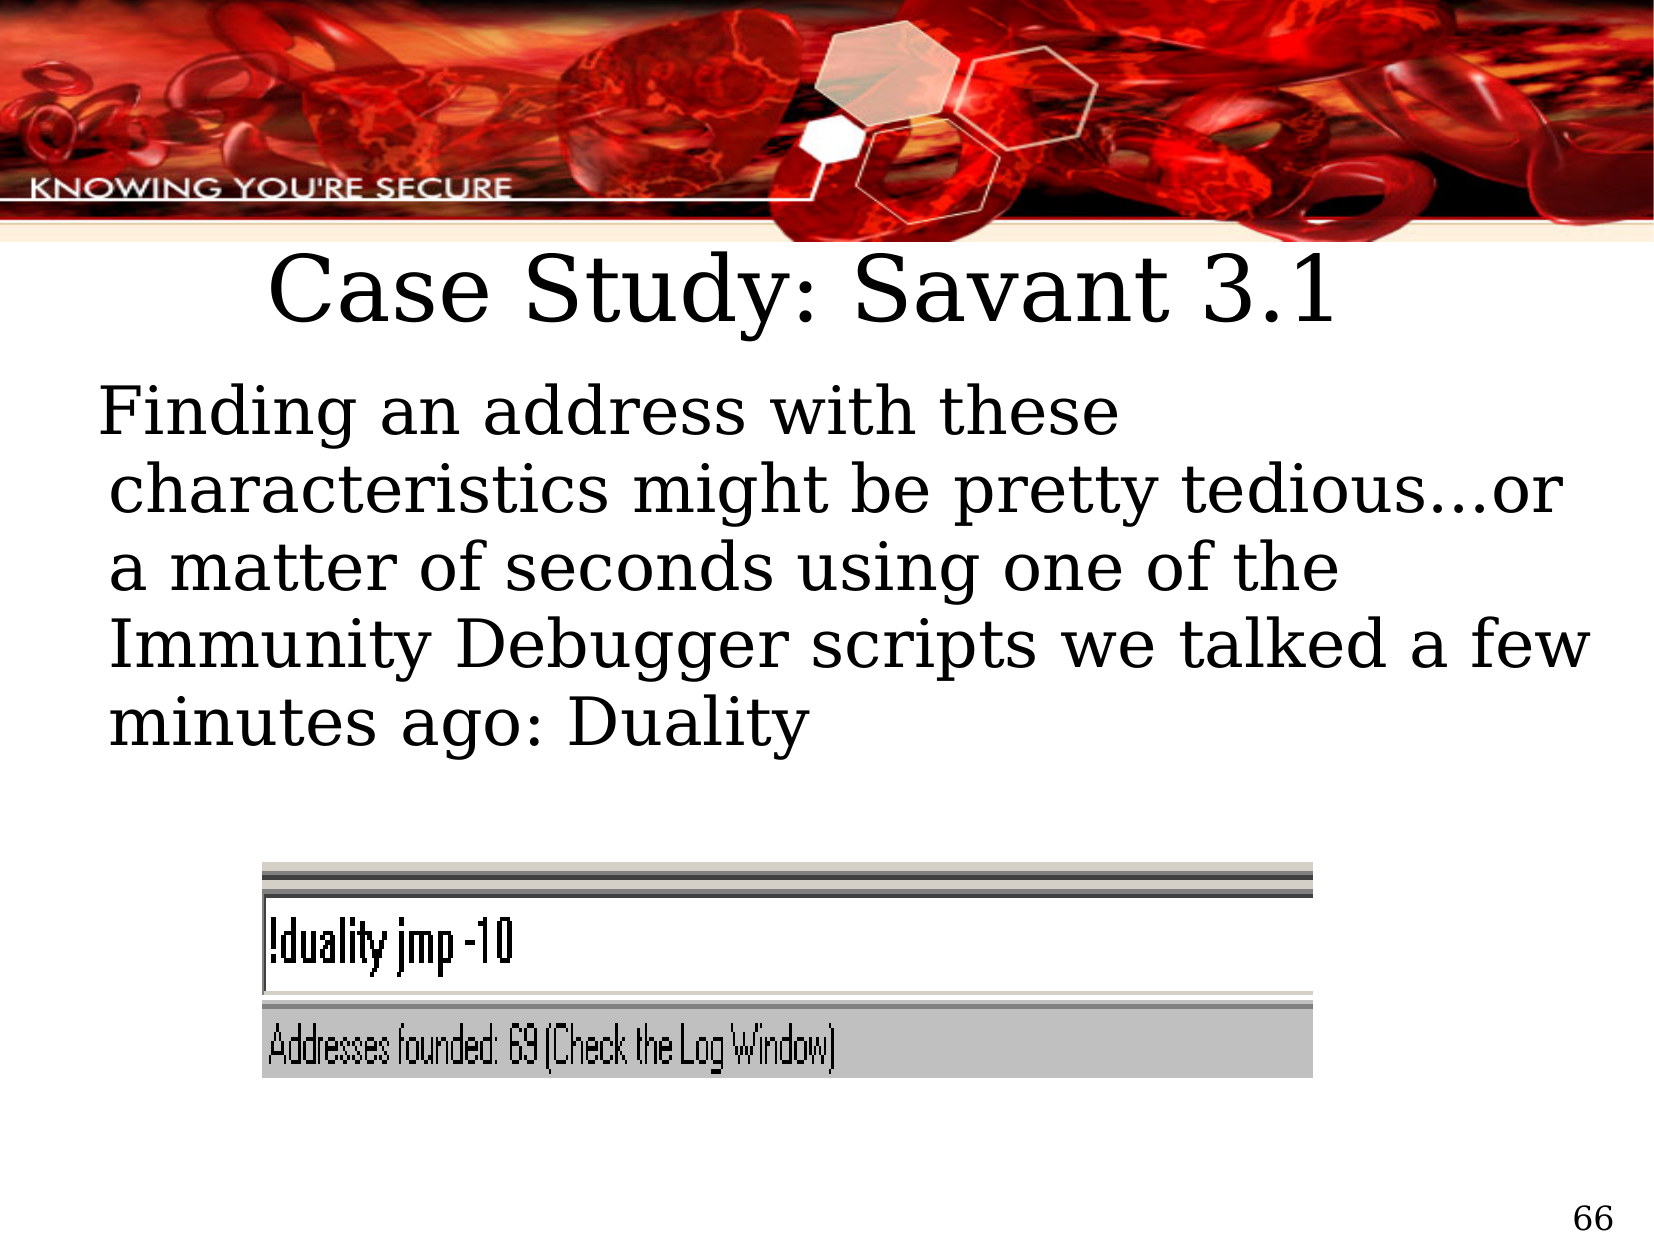

# Case Study: Savant 3.1
 Finding an address with these characteristics might be pretty tedious...or a matter of seconds using one of the Immunity Debugger scripts we talked a few minutes ago: Duality